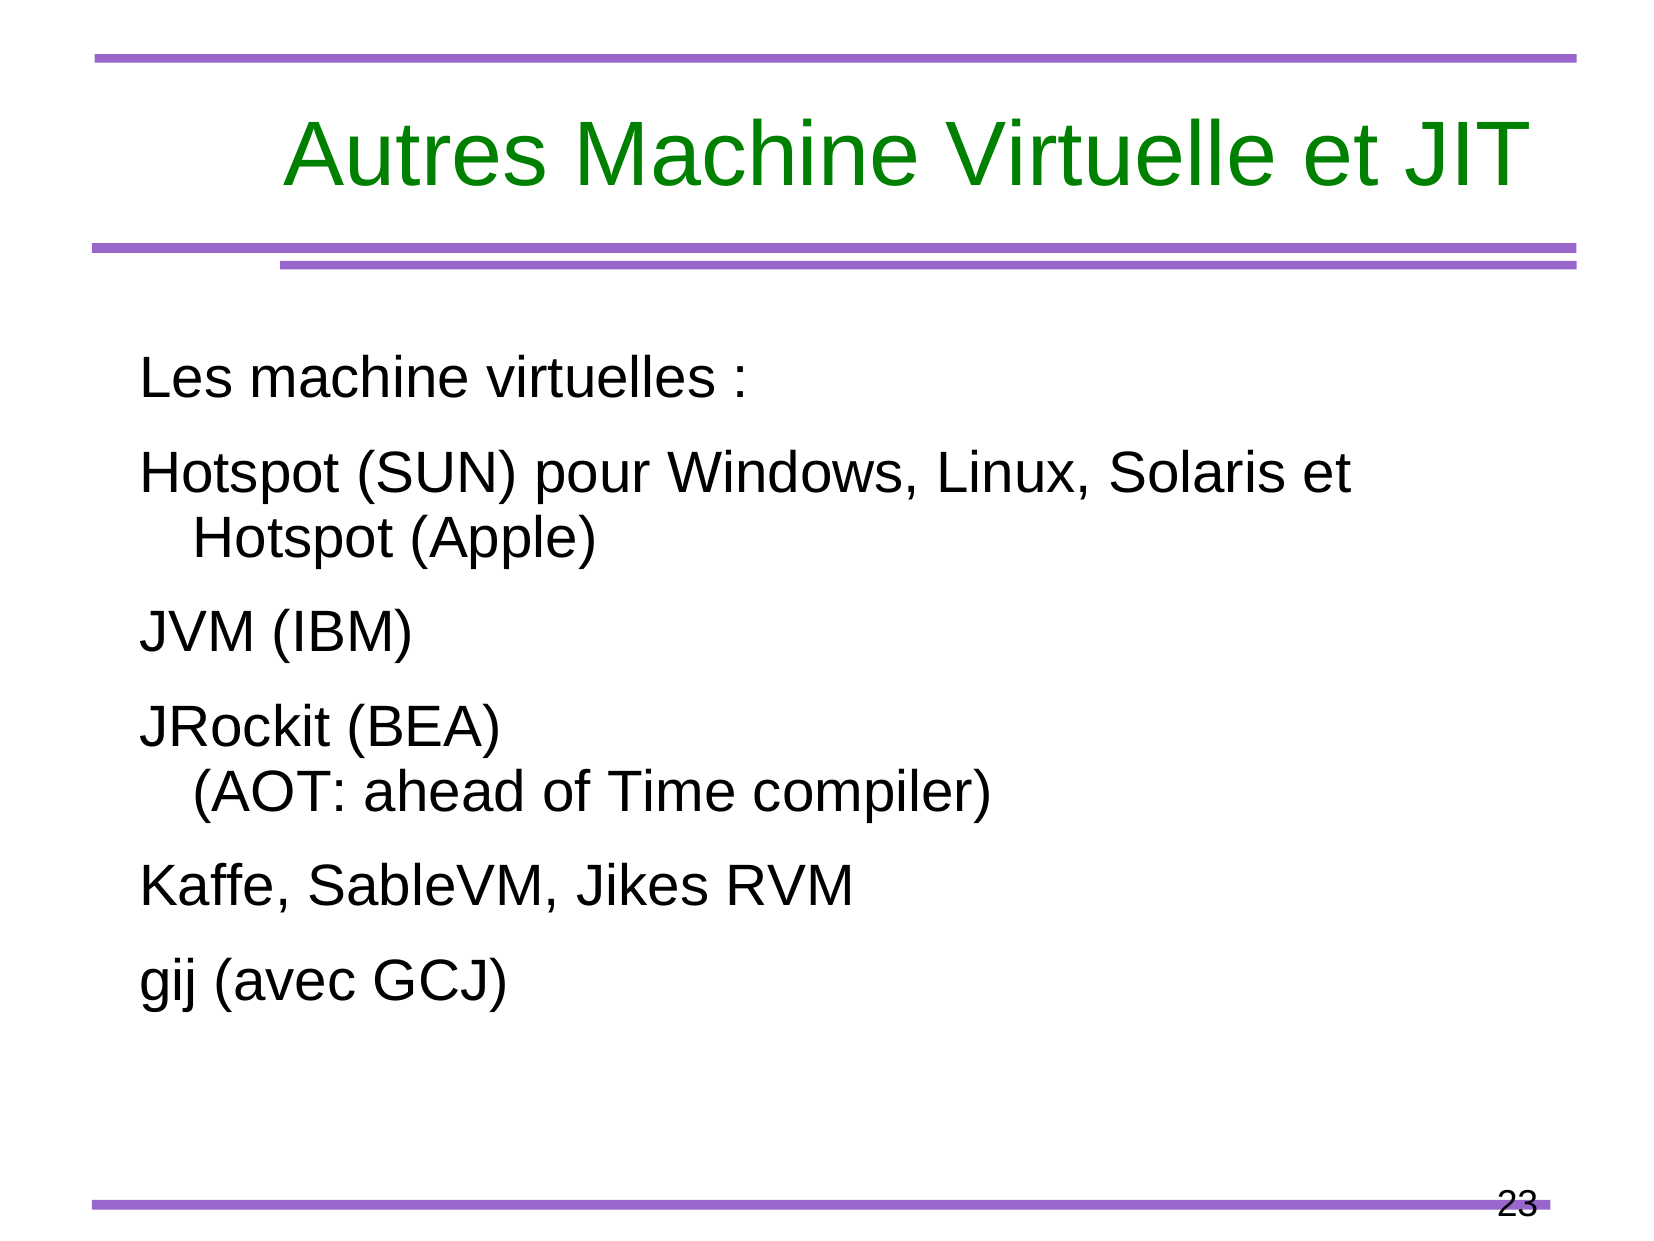

# Autres Machine Virtuelle et JIT
Les machine virtuelles :
Hotspot (SUN) pour Windows, Linux, Solaris et Hotspot (Apple)
JVM (IBM)
JRockit (BEA)
(AOT: ahead of Time compiler)
Kaffe, SableVM, Jikes RVM
gij (avec GCJ)